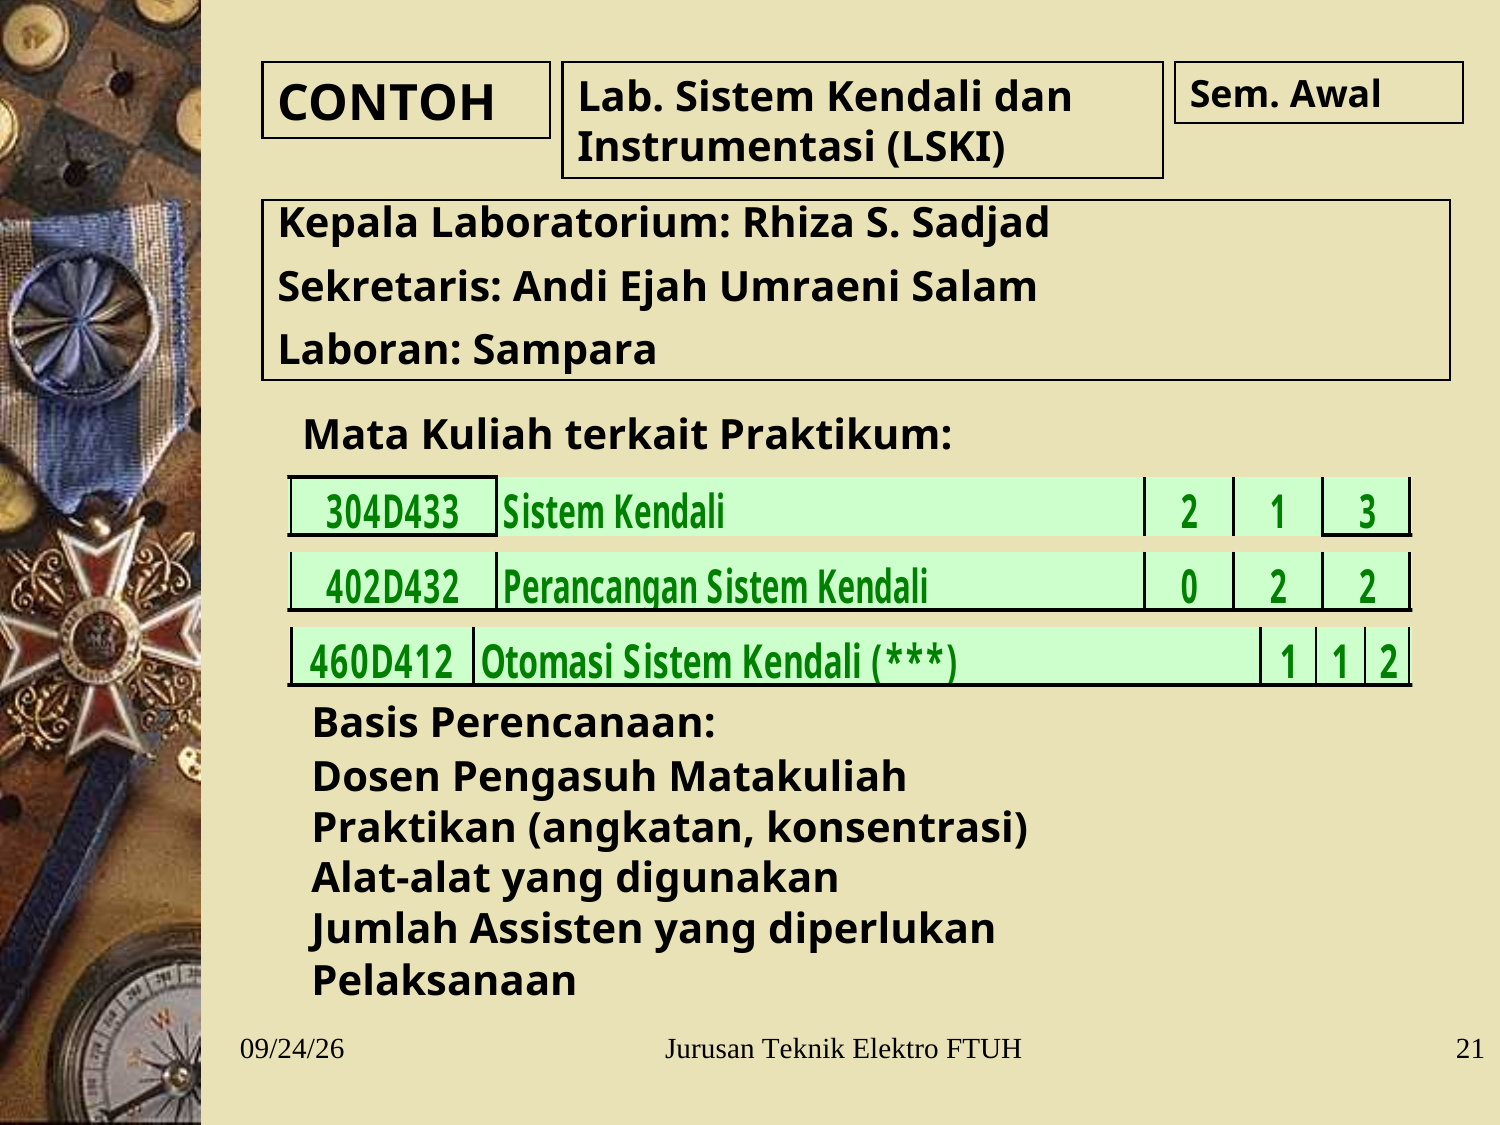

CONTOH
Lab. Sistem Kendali dan Instrumentasi (LSKI)
Sem. Awal
Kepala Laboratorium: Rhiza S. Sadjad
Sekretaris: Andi Ejah Umraeni Salam
Laboran: Sampara
Mata Kuliah terkait Praktikum:
Basis Perencanaan:
Dosen Pengasuh Matakuliah
Praktikan (angkatan, konsentrasi)
Alat-alat yang digunakan
Jumlah Assisten yang diperlukan
Pelaksanaan
Jurusan Teknik Elektro FTUH
21